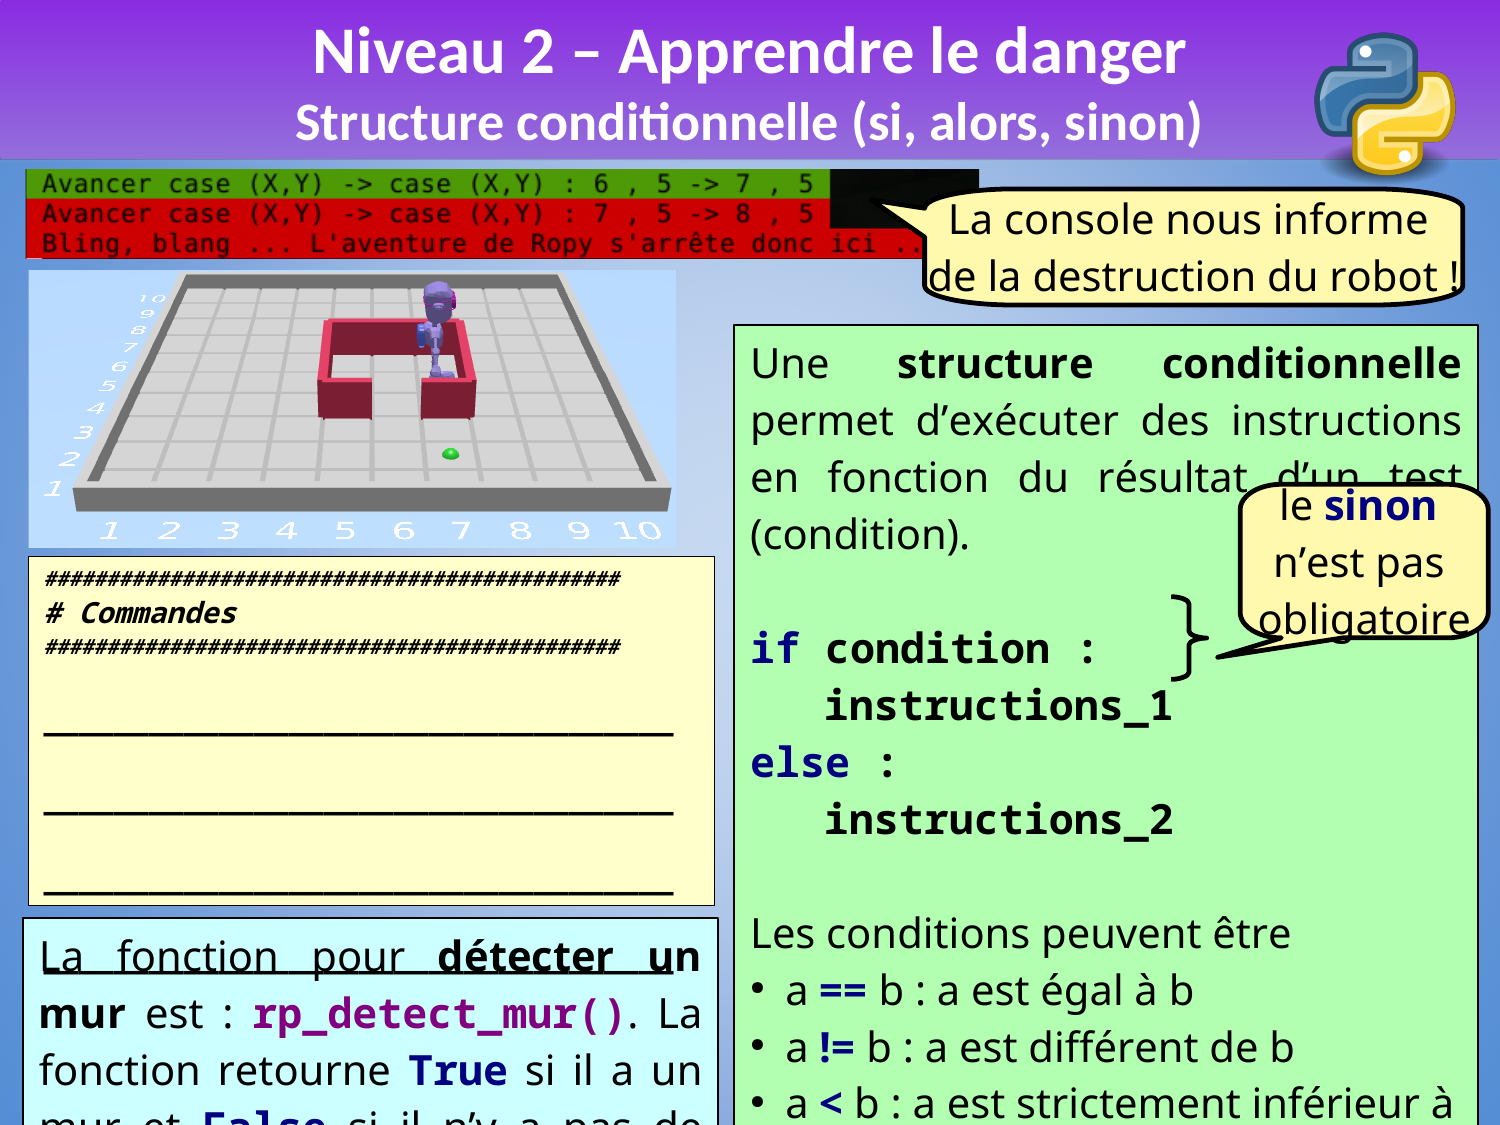

Niveau 2 – Apprendre le danger
Structure conditionnelle (si, alors, sinon)
La console nous informe
de la destruction du robot !
Une structure conditionnelle permet d’exécuter des instructions en fonction du résultat d’un test (condition).
if condition :
	instructions_1
else :
	instructions_2
Les conditions peuvent être
a == b : a est égal à b
a != b : a est différent de b
a < b : a est strictement inférieur à b
a <= b : a est inférieur ou égal à b
a ==b and c==d : les deux conditions
doivent être vrai (fonction ET)
a ==b or c==d : une des deux conditions doit être vrai (fonction OU)
le sinon
n’est pas
obligatoire
##############################################
# Commandes
##############################################
____________________________________
____________________________________
____________________________________
____________________________________
La fonction pour détecter un mur est : rp_detect_mur(). La fonction retourne True si il a un mur et False si il n’y a pas de mur.